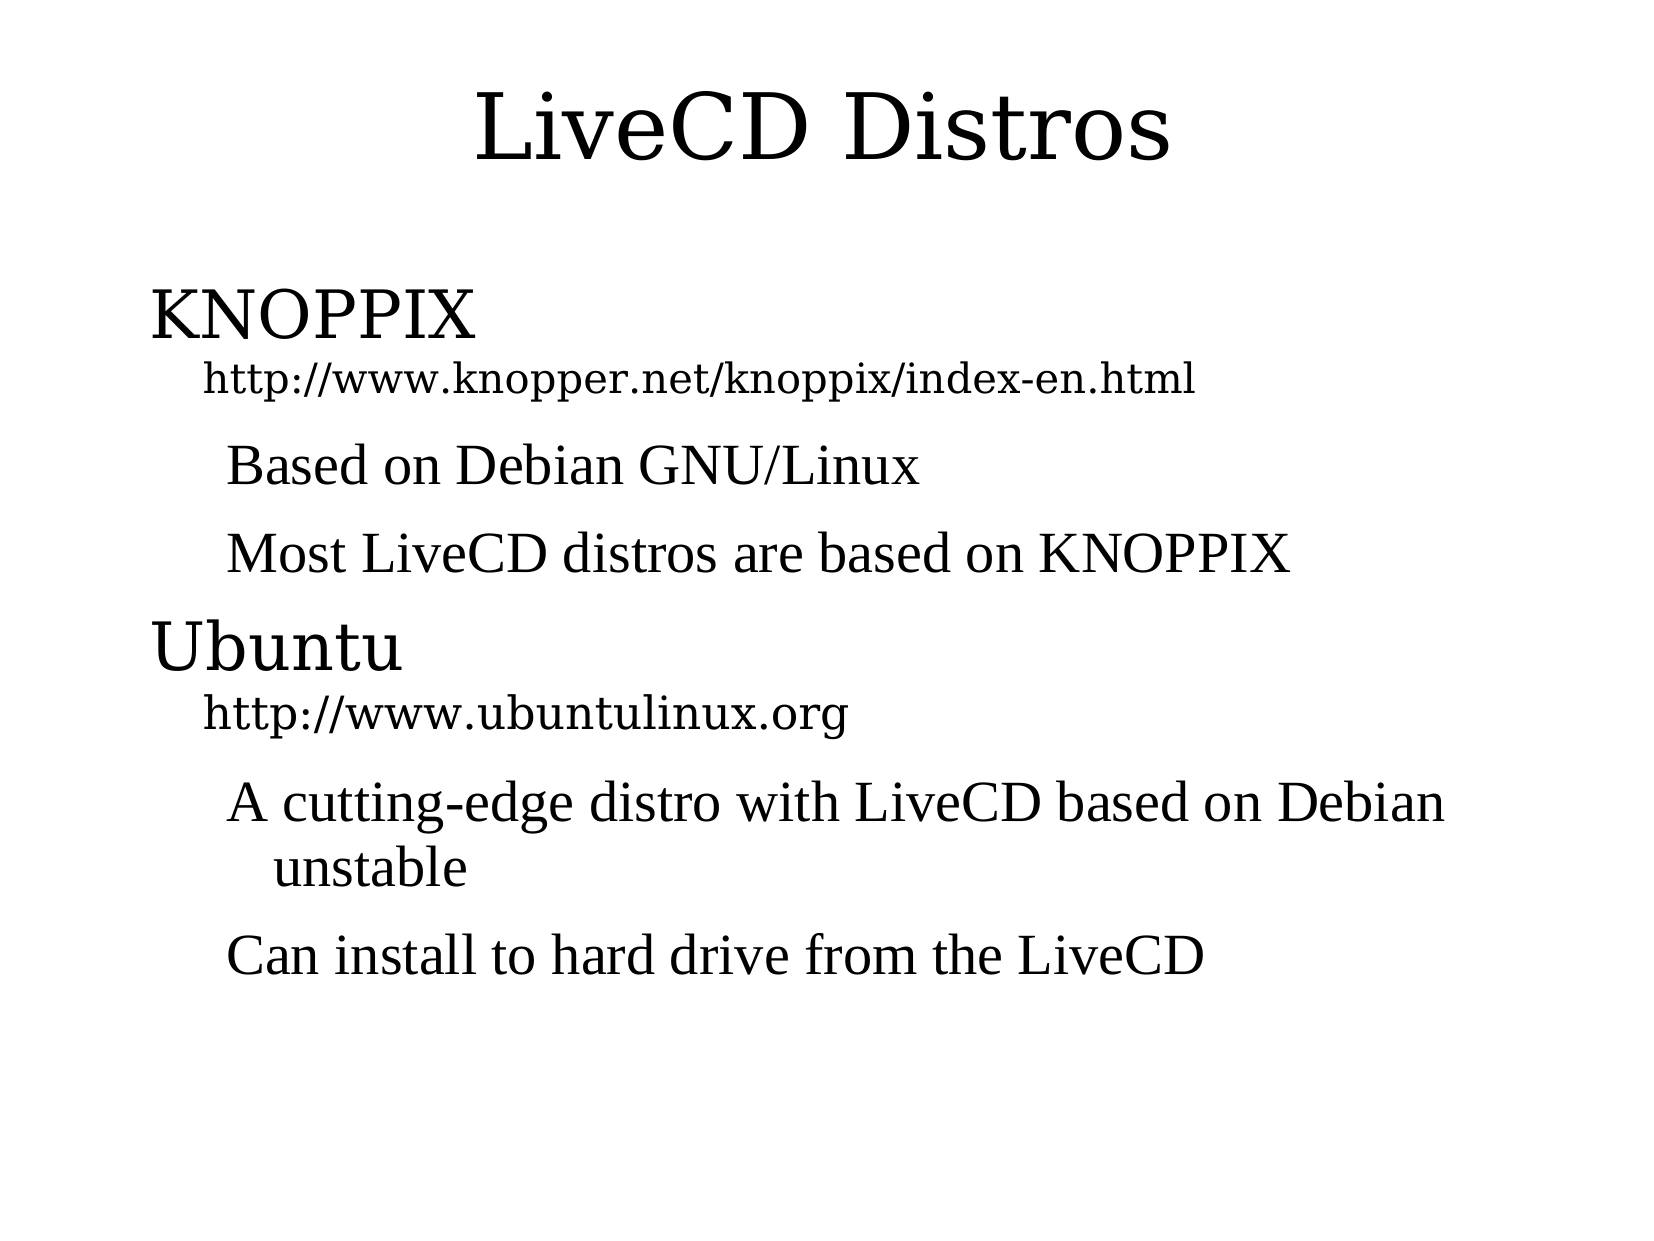

# LiveCD Distros
KNOPPIX
http://www.knopper.net/knoppix/index-en.html
Based on Debian GNU/Linux
Most LiveCD distros are based on KNOPPIX
Ubuntu
http://www.ubuntulinux.org
A cutting-edge distro with LiveCD based on Debian unstable
Can install to hard drive from the LiveCD